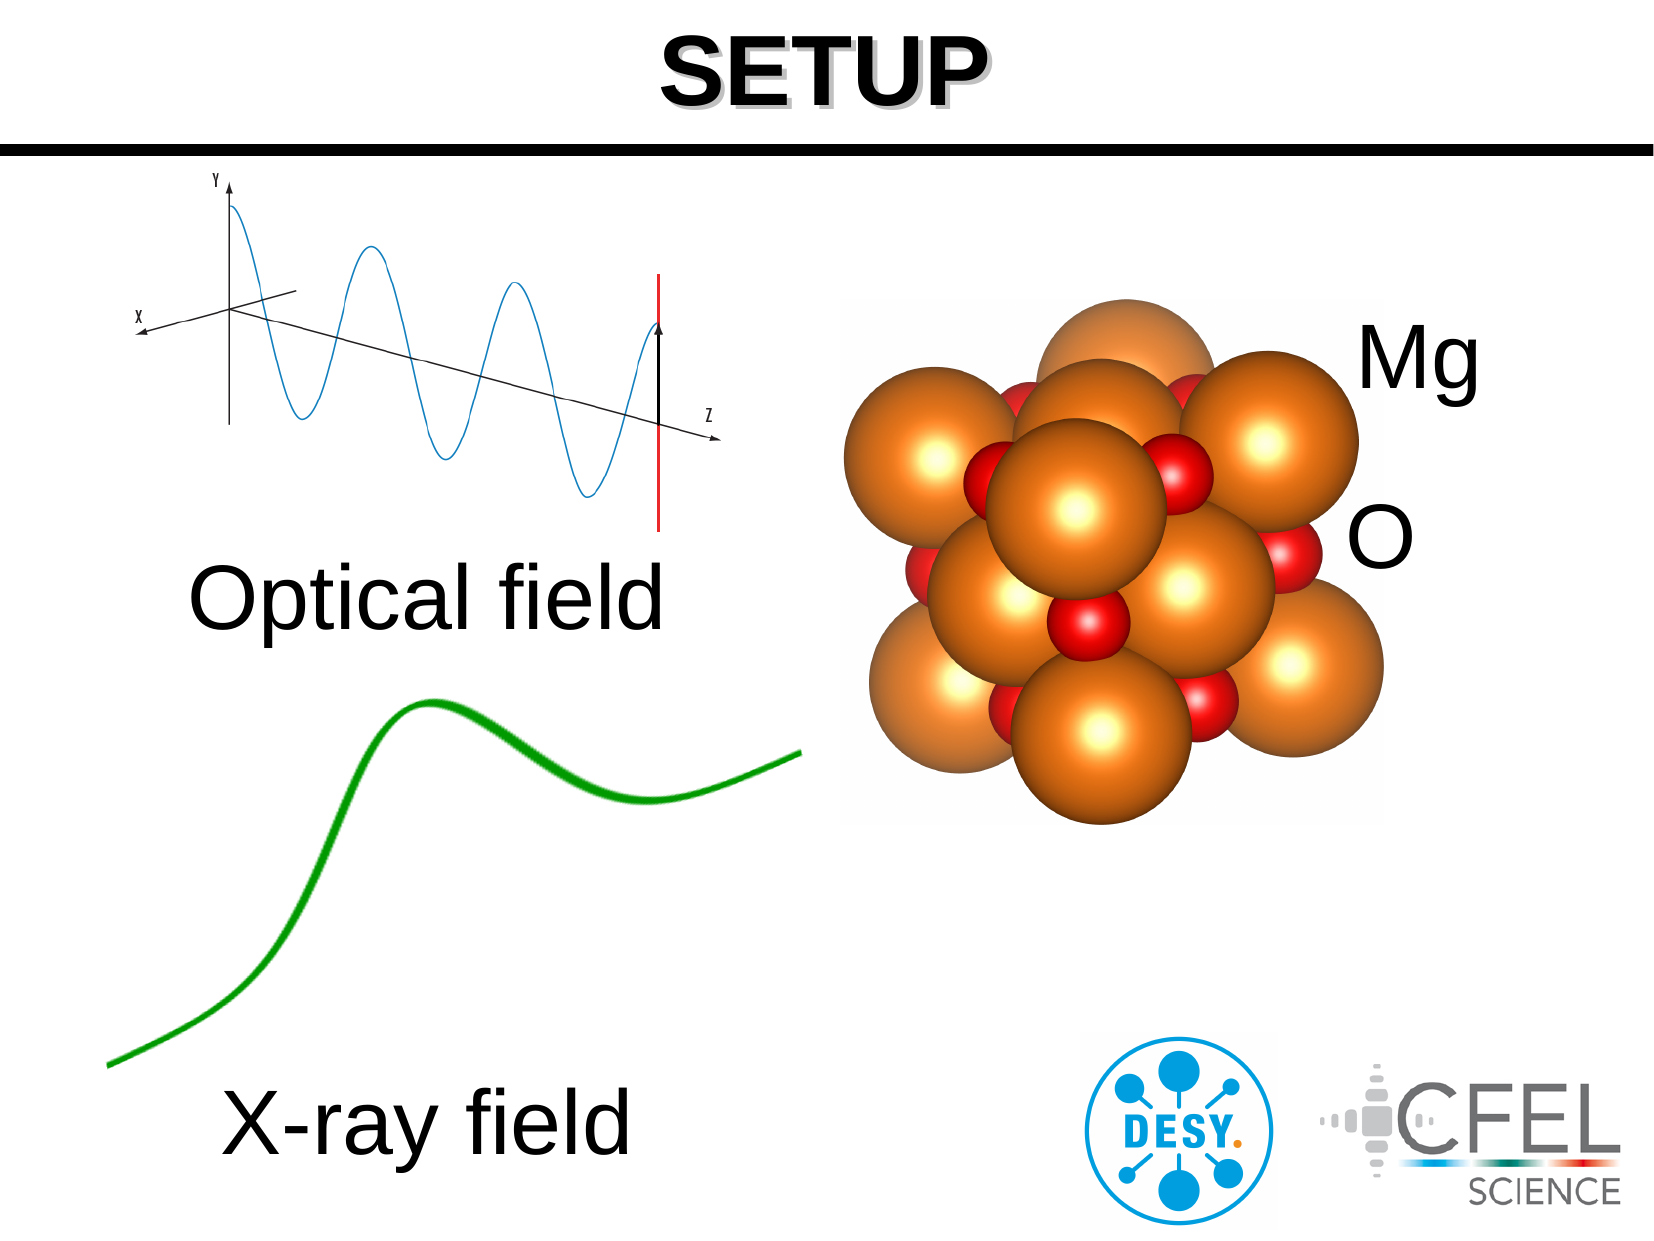

SETUP
Mg
O
# Optical field
X-ray field